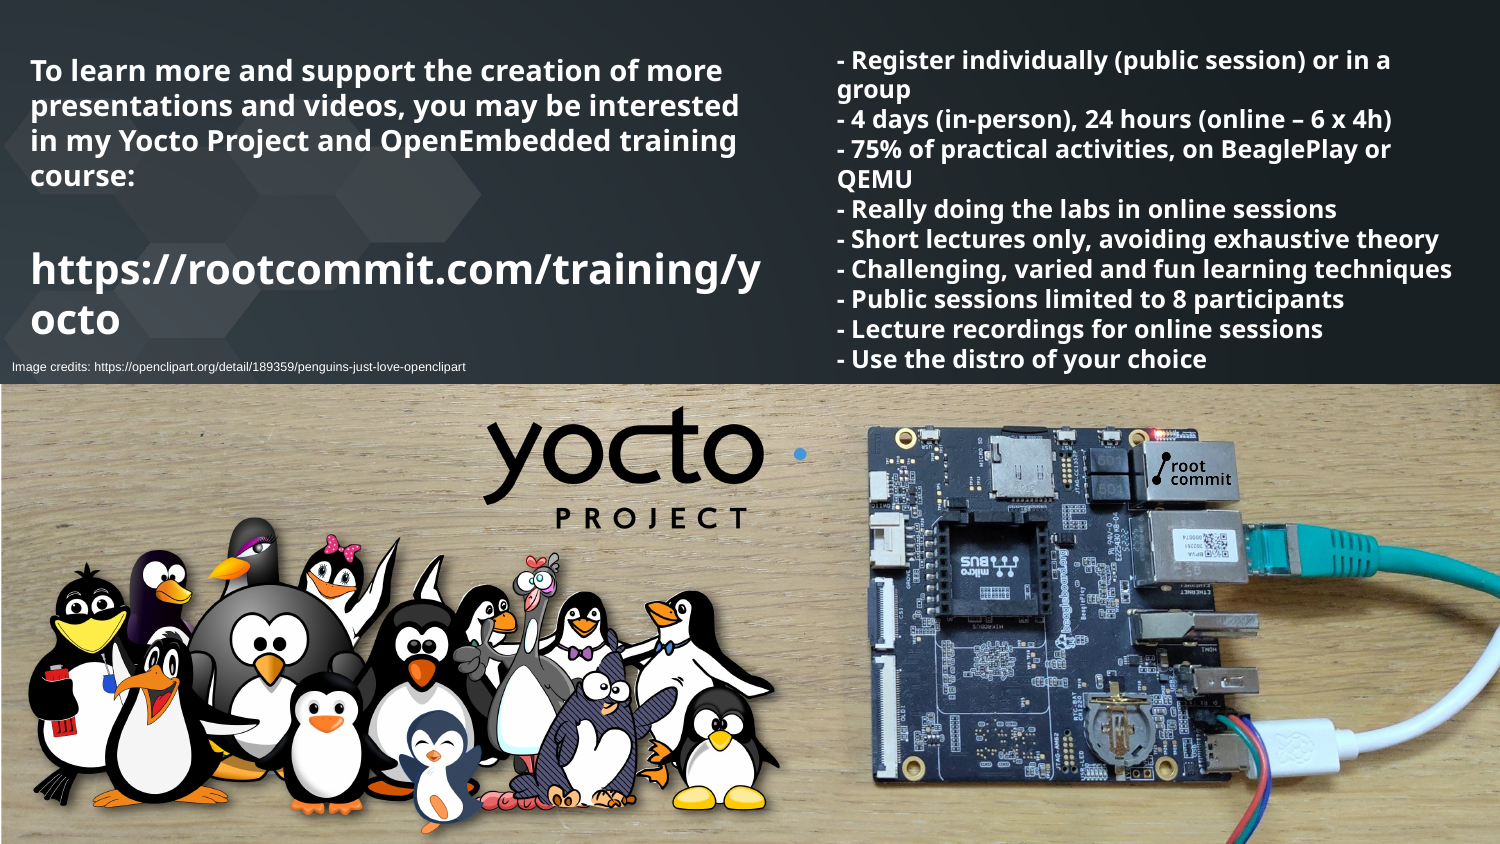

- Register individually (public session) or in a group
- 4 days (in-person), 24 hours (online – 6 x 4h)
- 75% of practical activities, on BeaglePlay or QEMU
- Really doing the labs in online sessions
- Short lectures only, avoiding exhaustive theory
- Challenging, varied and fun learning techniques
- Public sessions limited to 8 participants
- Lecture recordings for online sessions
- Use the distro of your choice
To learn more and support the creation of more presentations and videos, you may be interested in my Yocto Project and OpenEmbedded training course:
https://rootcommit.com/training/yocto
Image credits: https://openclipart.org/detail/189359/penguins-just-love-openclipart